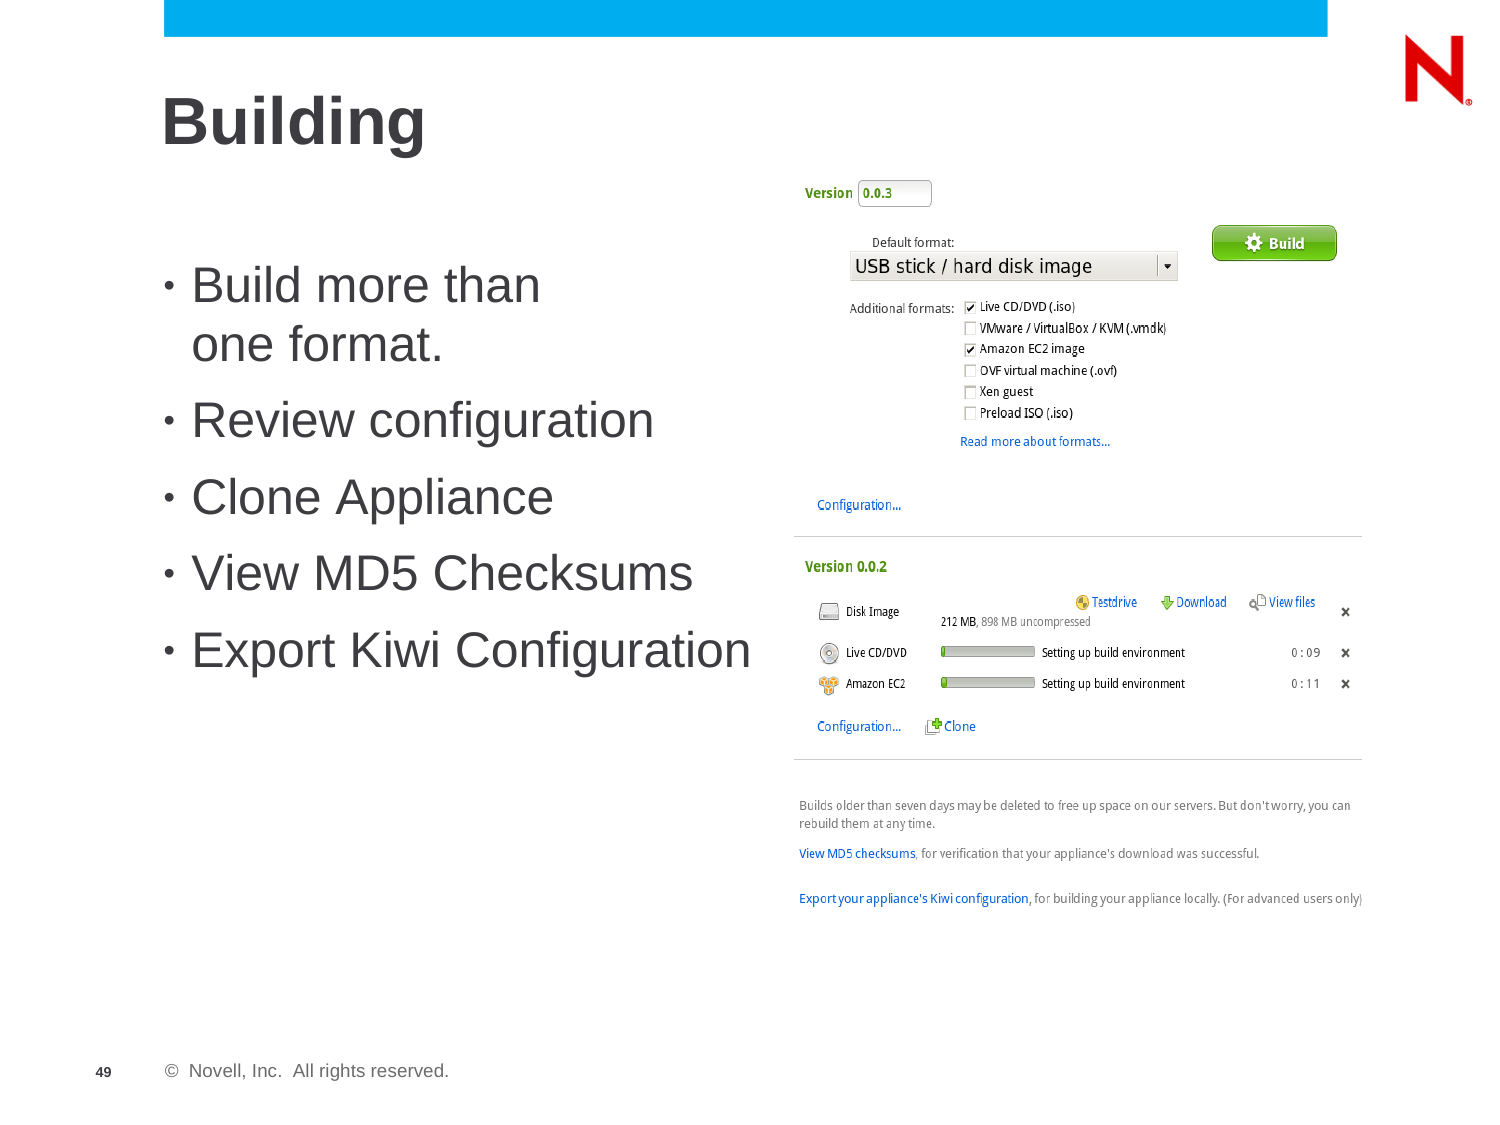

# Building
Build more than
one format.
Review configuration
Clone Appliance
View MD5 Checksums
Export Kiwi Configuration